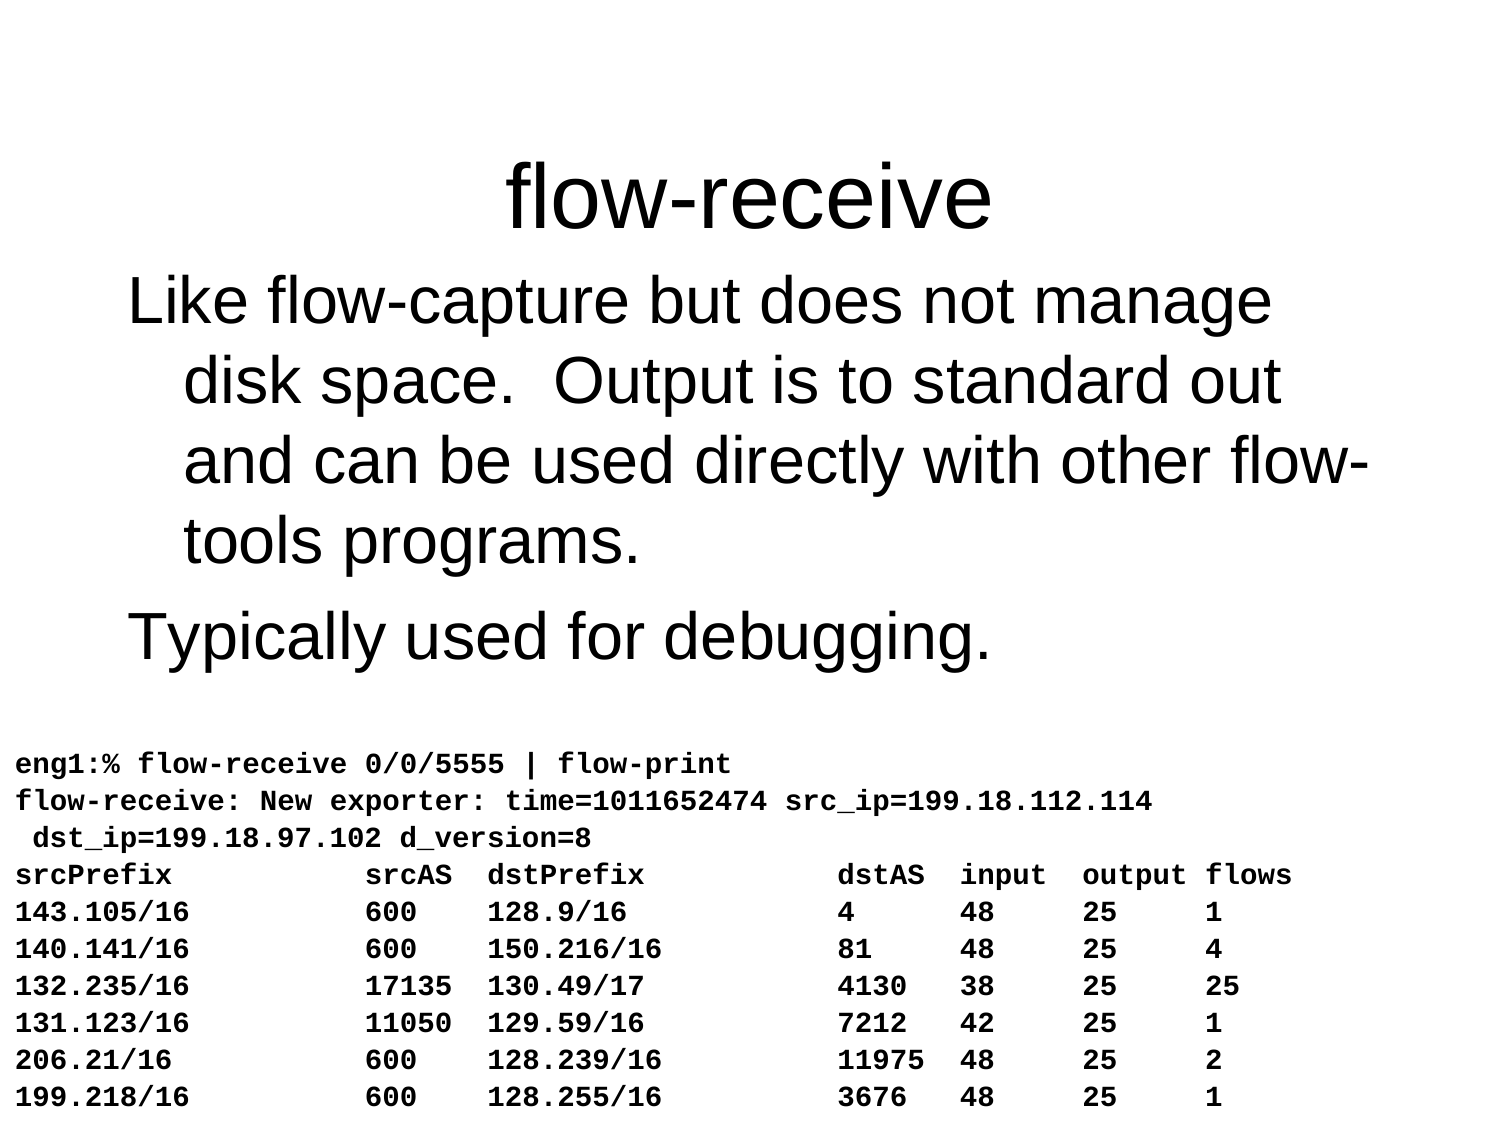

# flow-receive
Like flow-capture but does not manage disk space. Output is to standard out and can be used directly with other flow-tools programs.
Typically used for debugging.
eng1:% flow-receive 0/0/5555 | flow-print
flow-receive: New exporter: time=1011652474 src_ip=199.18.112.114
 dst_ip=199.18.97.102 d_version=8
srcPrefix srcAS dstPrefix dstAS input output flows
143.105/16 600 128.9/16 4 48 25 1
140.141/16 600 150.216/16 81 48 25 4
132.235/16 17135 130.49/17 4130 38 25 25
131.123/16 11050 129.59/16 7212 42 25 1
206.21/16 600 128.239/16 11975 48 25 2
199.218/16 600 128.255/16 3676 48 25 1